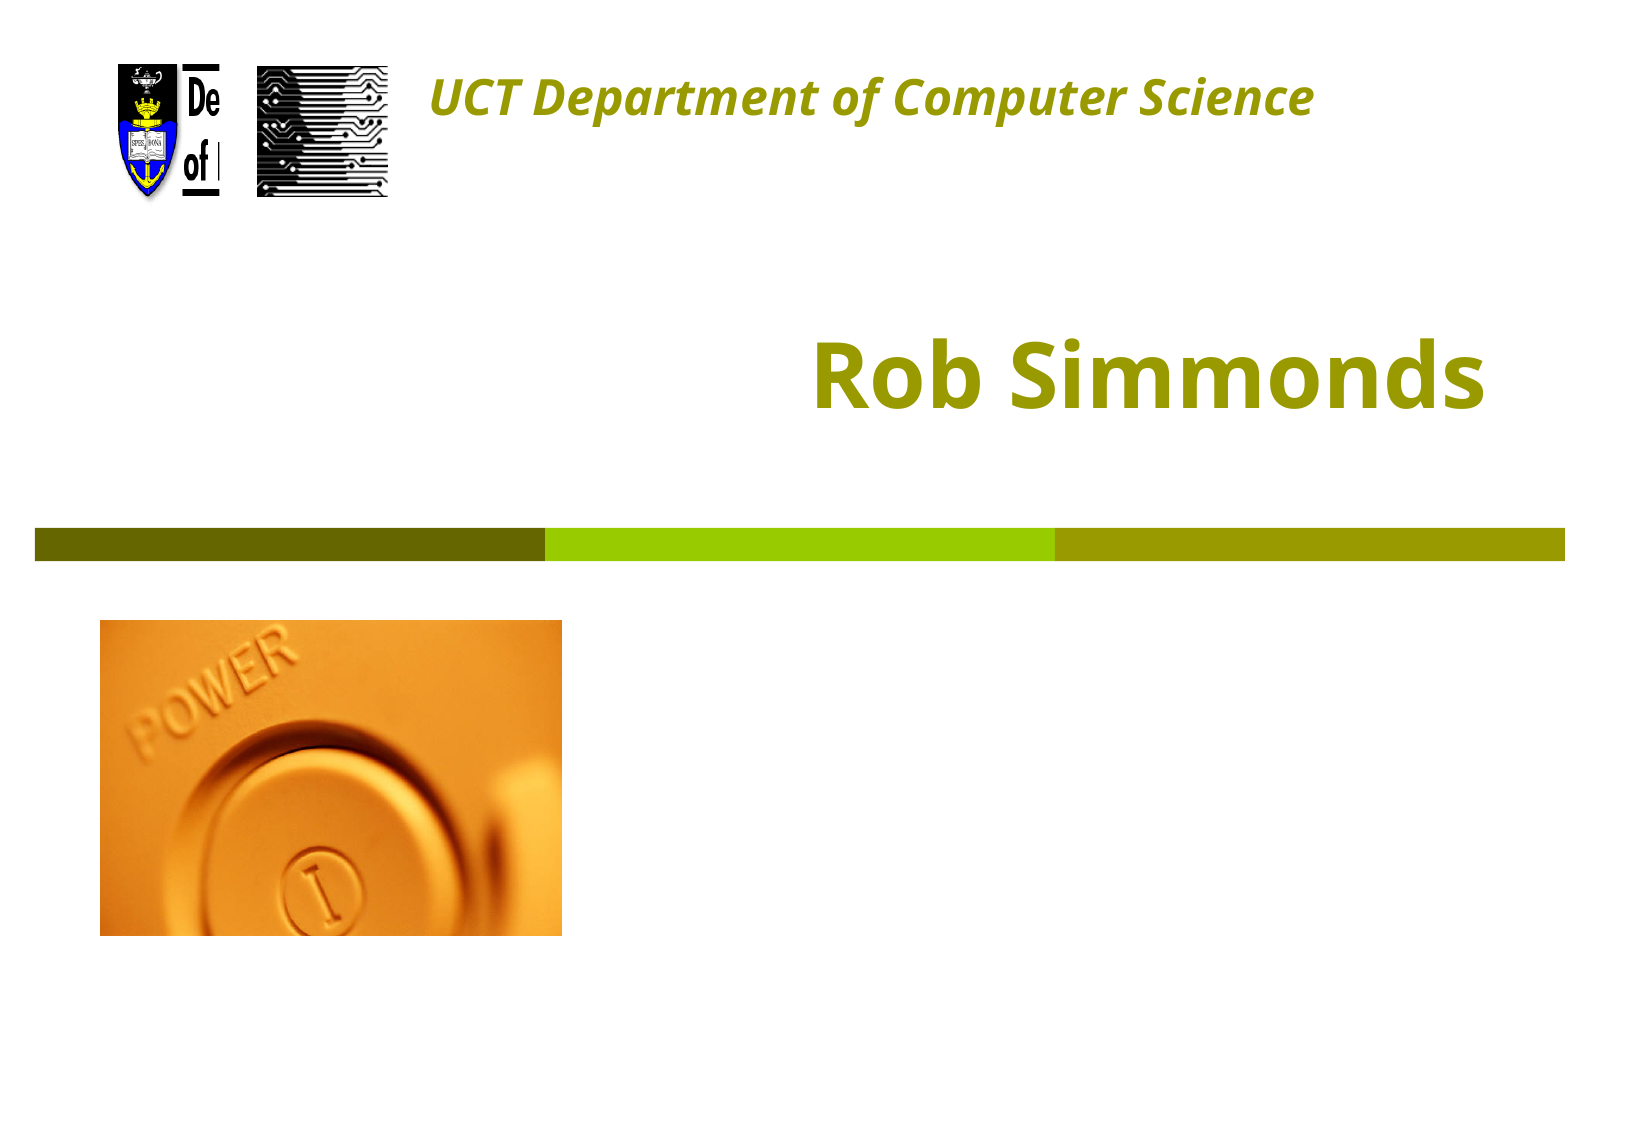

UCT Department of Computer Science
# Rob Simmonds